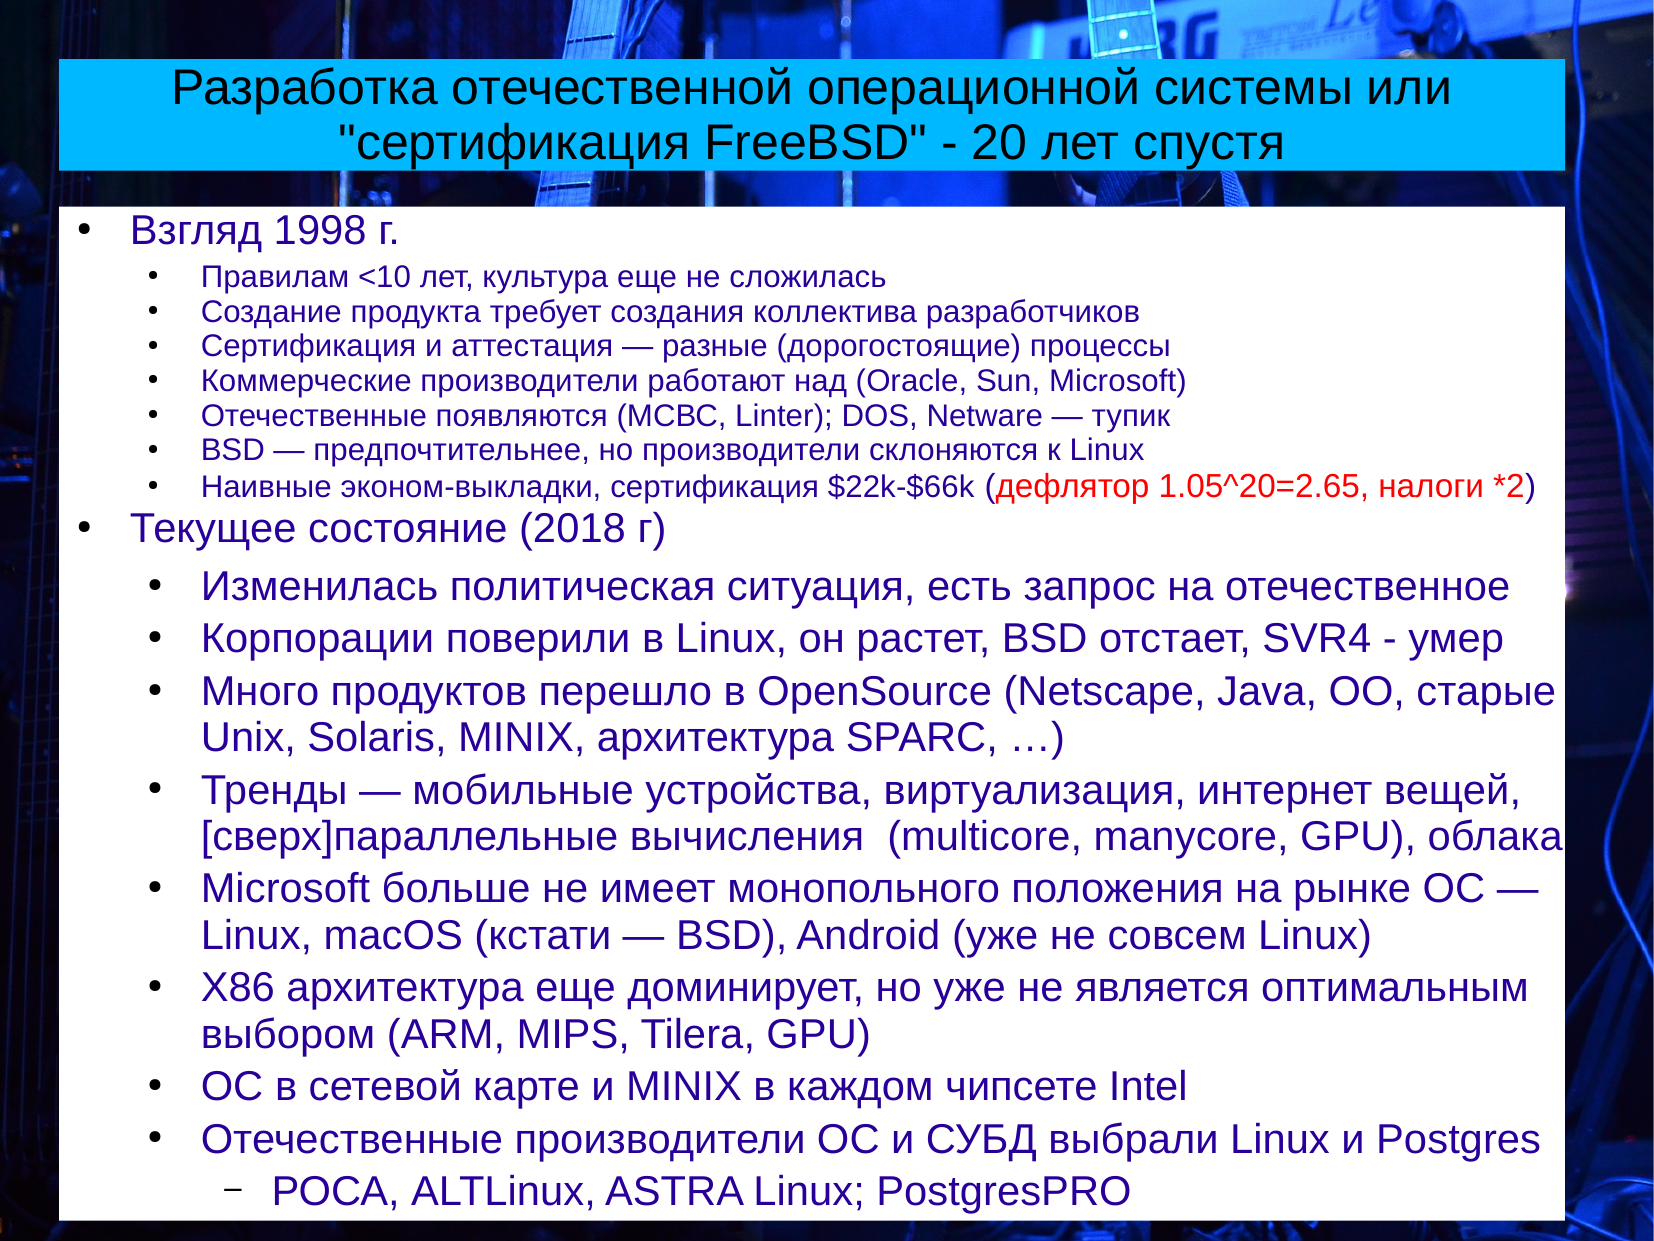

# Разработка отечественной операционной системы или "сертификация FreeBSD" - 20 лет спустя
Взгляд 1998 г.
Правилам <10 лет, культура еще не сложилась
Создание продукта требует создания коллектива разработчиков
Сертификация и аттестация — разные (дорогостоящие) процессы
Коммерческие производители работают над (Oracle, Sun, Microsoft)
Отечественные появляются (МСВС, Linter); DOS, Netware — тупик
BSD — предпочтительнее, но производители склоняются к Linux
Наивные эконом-выкладки, сертификация $22k-$66k (дефлятор 1.05^20=2.65, налоги *2)
Текущее состояние (2018 г)
Изменилась политическая ситуация, есть запрос на отечественное
Корпорации поверили в Linux, он растет, BSD отстает, SVR4 - умер
Много продуктов перешло в OpenSource (Netscape, Java, ОО, старые Unix, Solaris, MINIX, архитектура SPARC, …)
Тренды — мобильные устройства, виртуализация, интернет вещей, [сверх]параллельные вычисления (multicore, manycore, GPU), облака
Microsoft больше не имеет монопольного положения на рынке ОС — Linux, macOS (кстати — BSD), Android (уже не совсем Linux)
X86 архитектура еще доминирует, но уже не является оптимальным выбором (ARM, MIPS, Tilera, GPU)
ОС в сетевой карте и MINIX в каждом чипсете Intel
Отечественные производители ОС и СУБД выбрали Linux и Postgres
РОСА, ALTLinux, ASTRA Linux; PostgresPRO